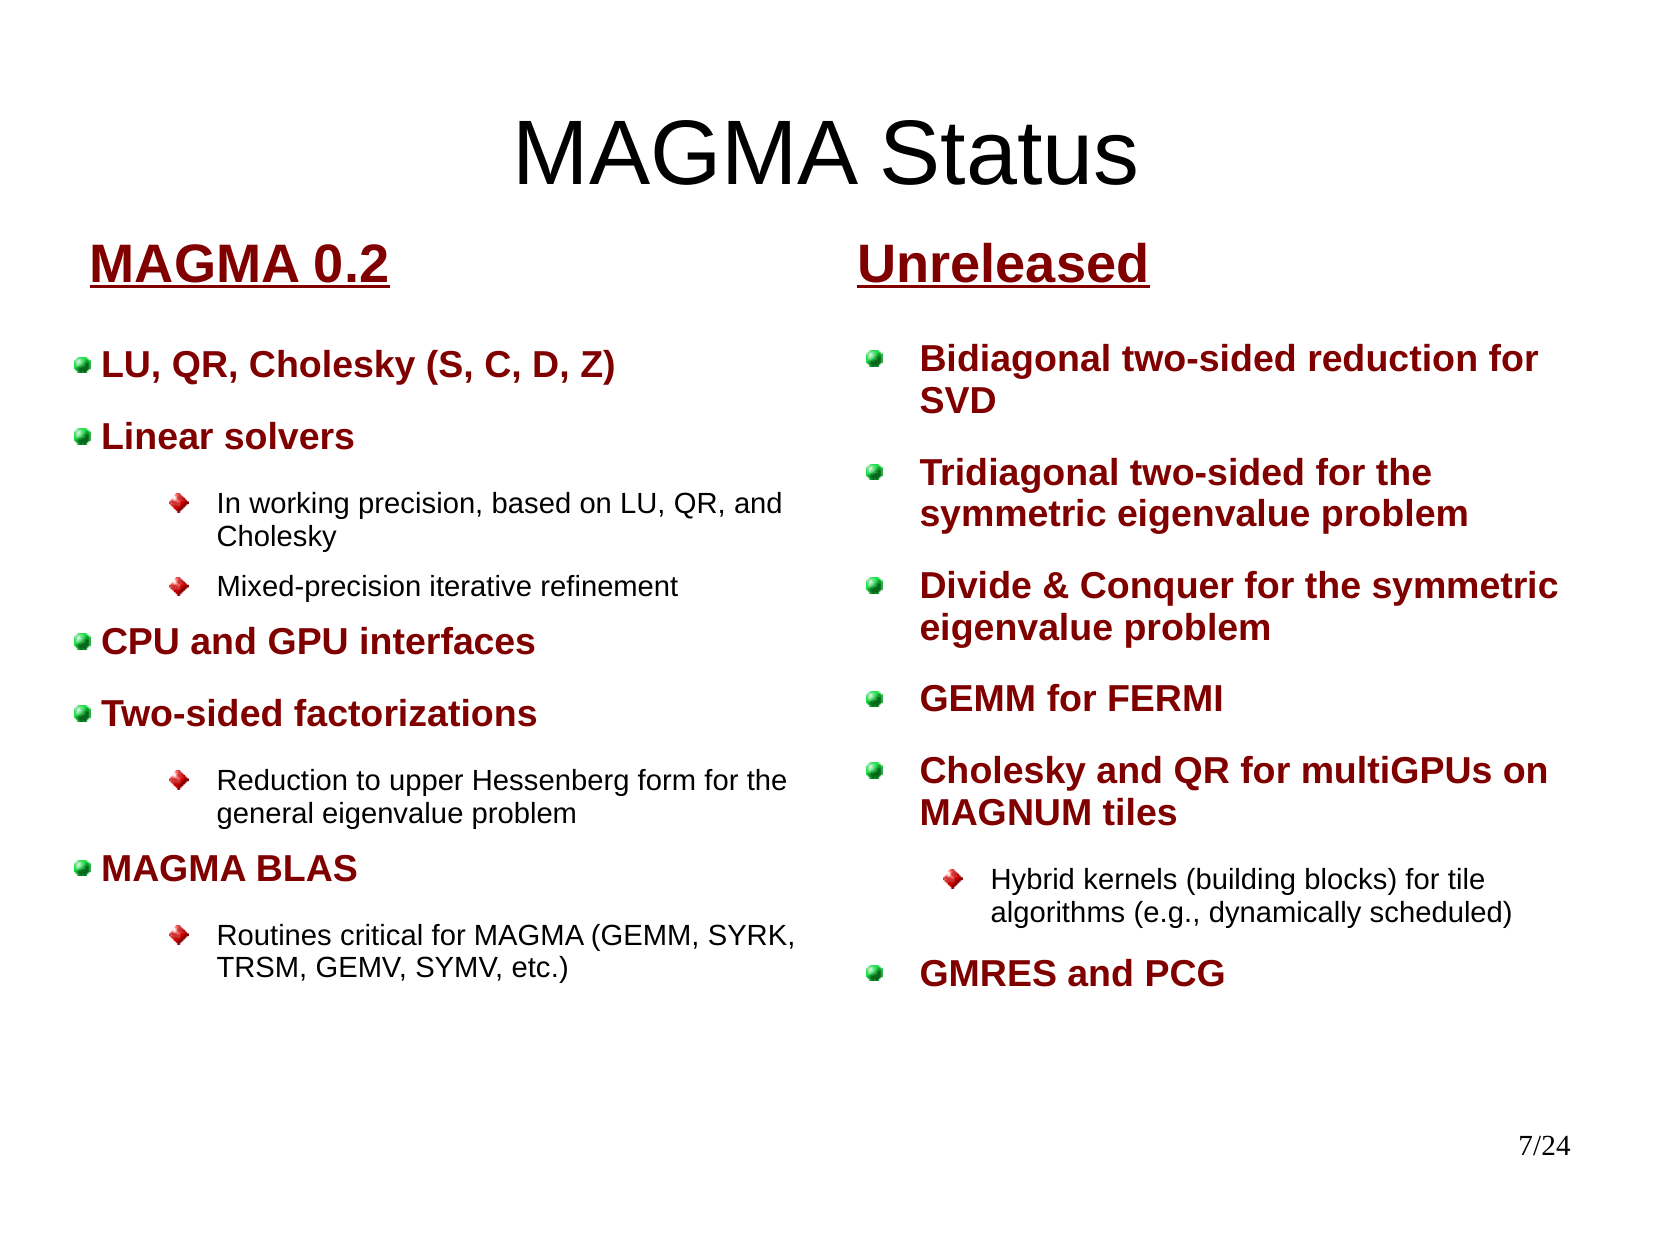

# MAGMA Status
MAGMA 0.2
Unreleased
Bidiagonal two-sided reduction for SVD
Tridiagonal two-sided for the symmetric eigenvalue problem
Divide & Conquer for the symmetric eigenvalue problem
GEMM for FERMI
Cholesky and QR for multiGPUs on MAGNUM tiles
Hybrid kernels (building blocks) for tile algorithms (e.g., dynamically scheduled)
GMRES and PCG
 LU, QR, Cholesky (S, C, D, Z)
 Linear solvers
In working precision, based on LU, QR, and Cholesky
Mixed-precision iterative refinement
 CPU and GPU interfaces
 Two-sided factorizations
Reduction to upper Hessenberg form for the general eigenvalue problem
 MAGMA BLAS
Routines critical for MAGMA (GEMM, SYRK, TRSM, GEMV, SYMV, etc.)
7